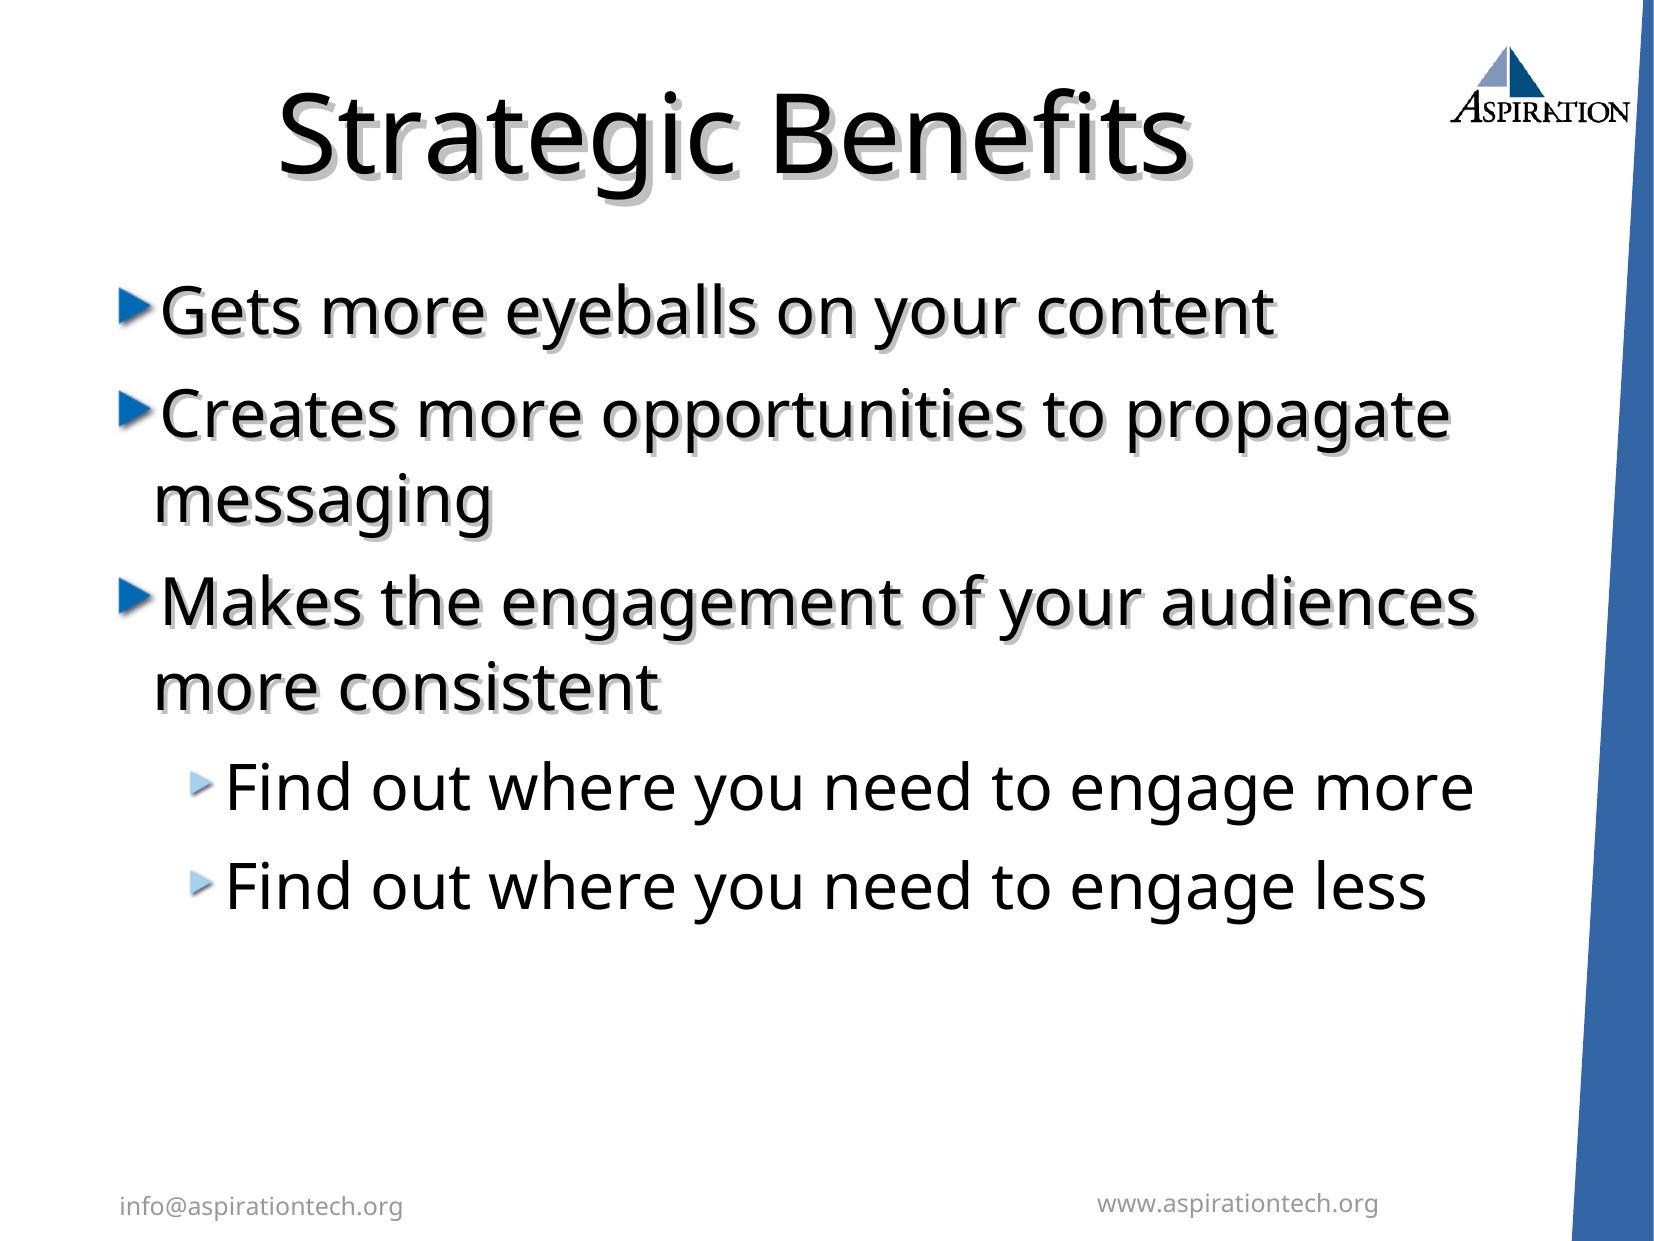

# Strategic Benefits
Gets more eyeballs on your content
Creates more opportunities to propagate messaging
Makes the engagement of your audiences more consistent
Find out where you need to engage more
Find out where you need to engage less